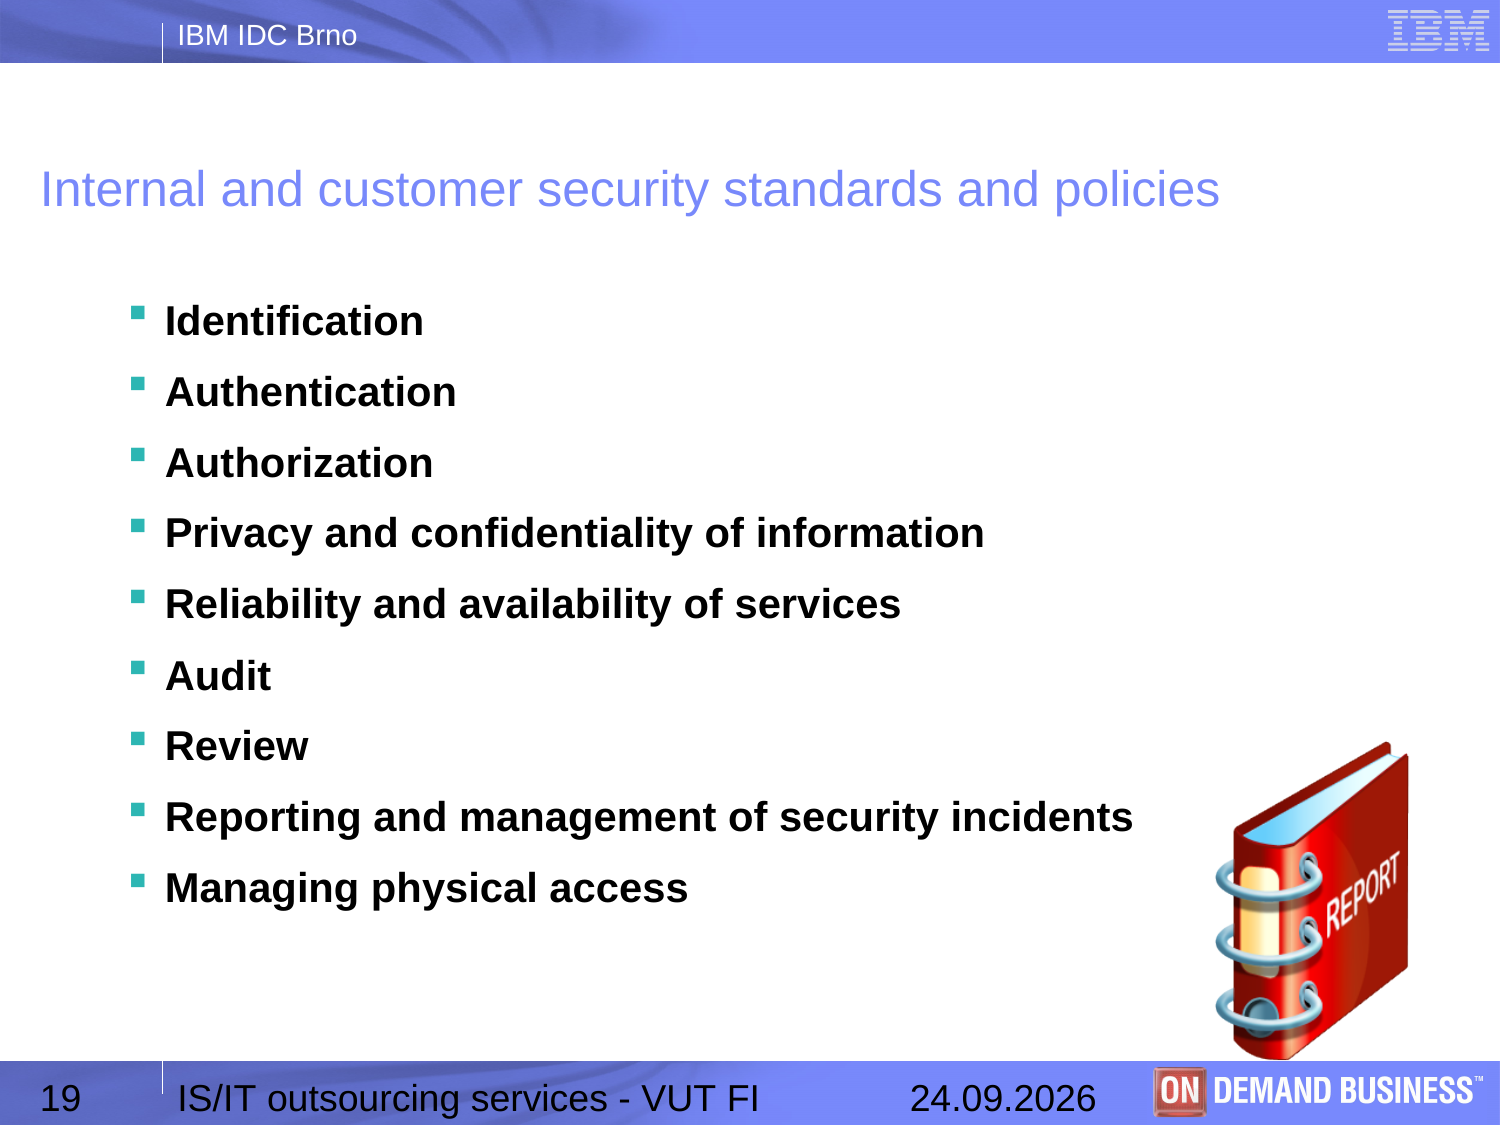

# Internal and customer security standards and policies
Identification
Authentication
Authorization
Privacy and confidentiality of information
Reliability and availability of services
Audit
Review
Reporting and management of security incidents
Managing physical access
19
IS/IT outsourcing services - VUT FI